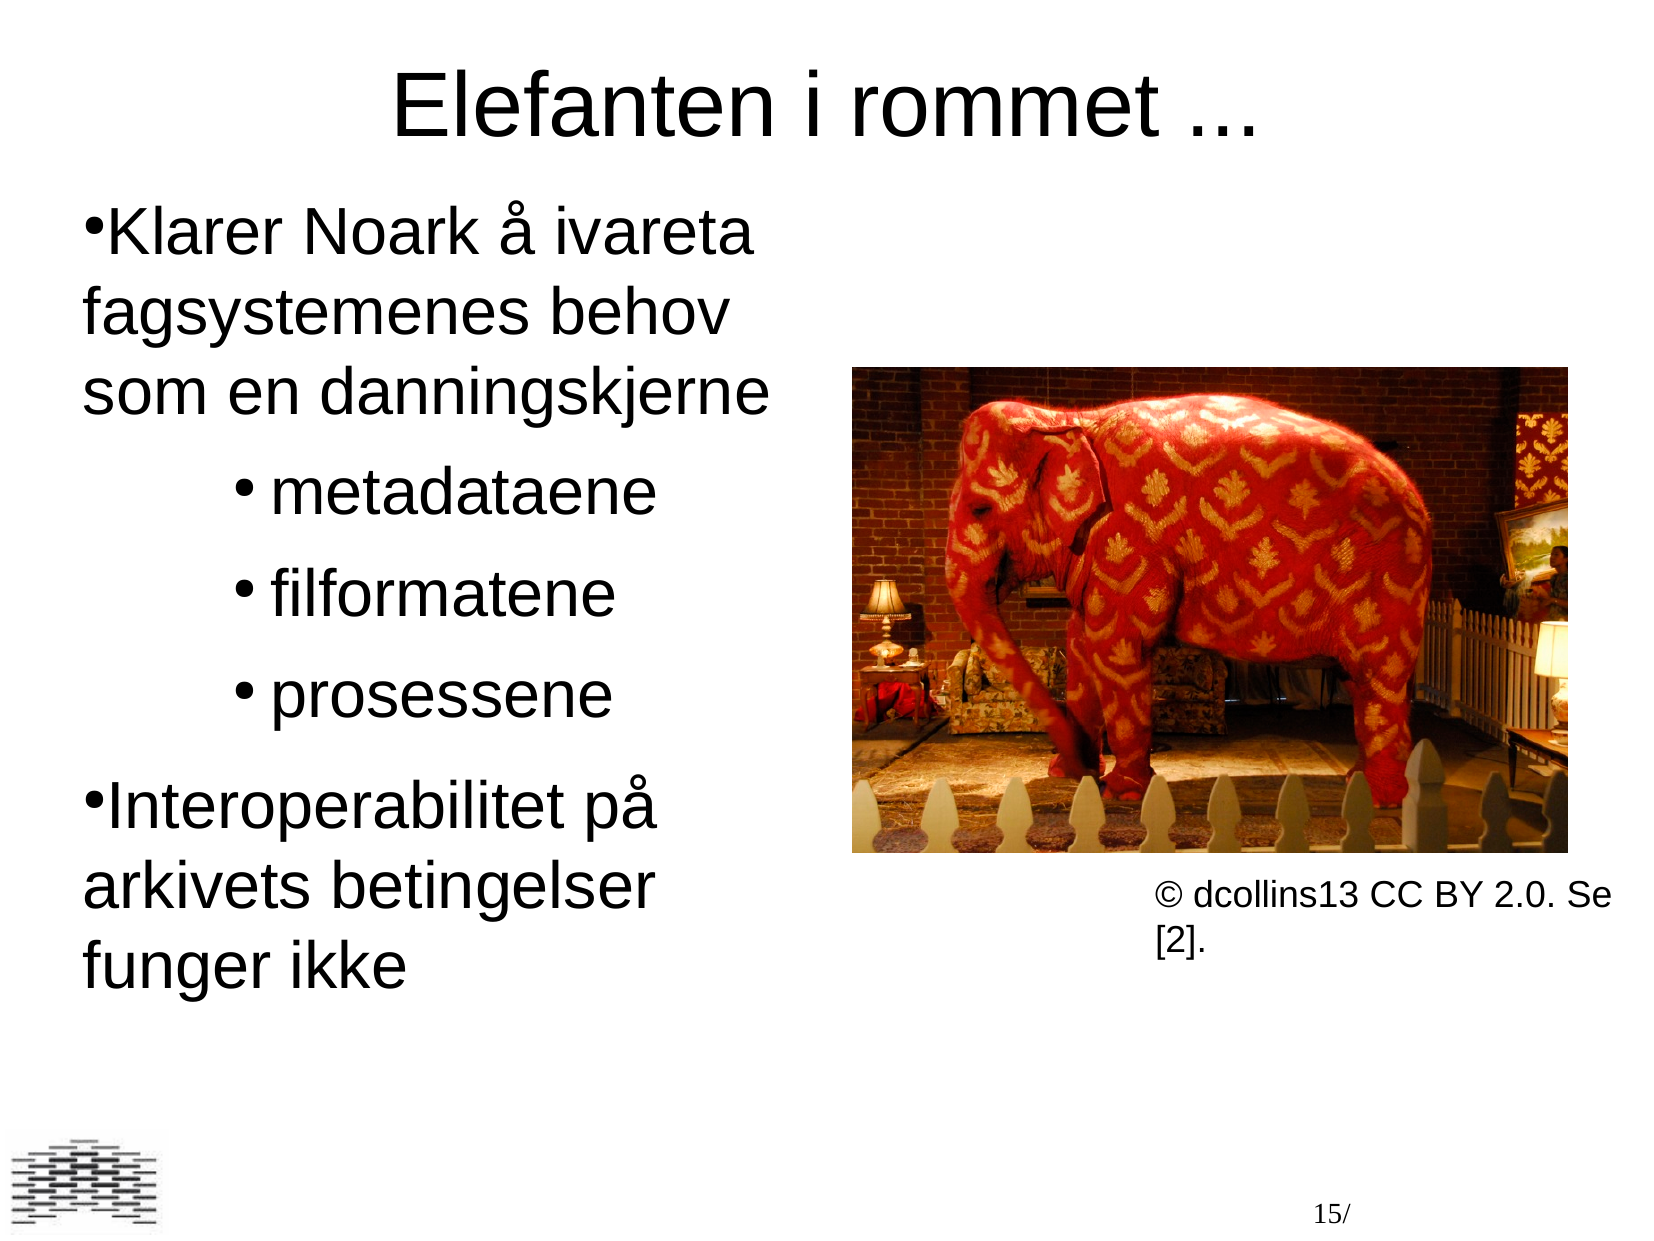

# Elefanten i rommet ...
Klarer Noark å ivareta fagsystemenes behov som en danningskjerne
metadataene
filformatene
prosessene
Interoperabilitet på arkivets betingelser funger ikke
© dcollins13 CC BY 2.0. Se [2].